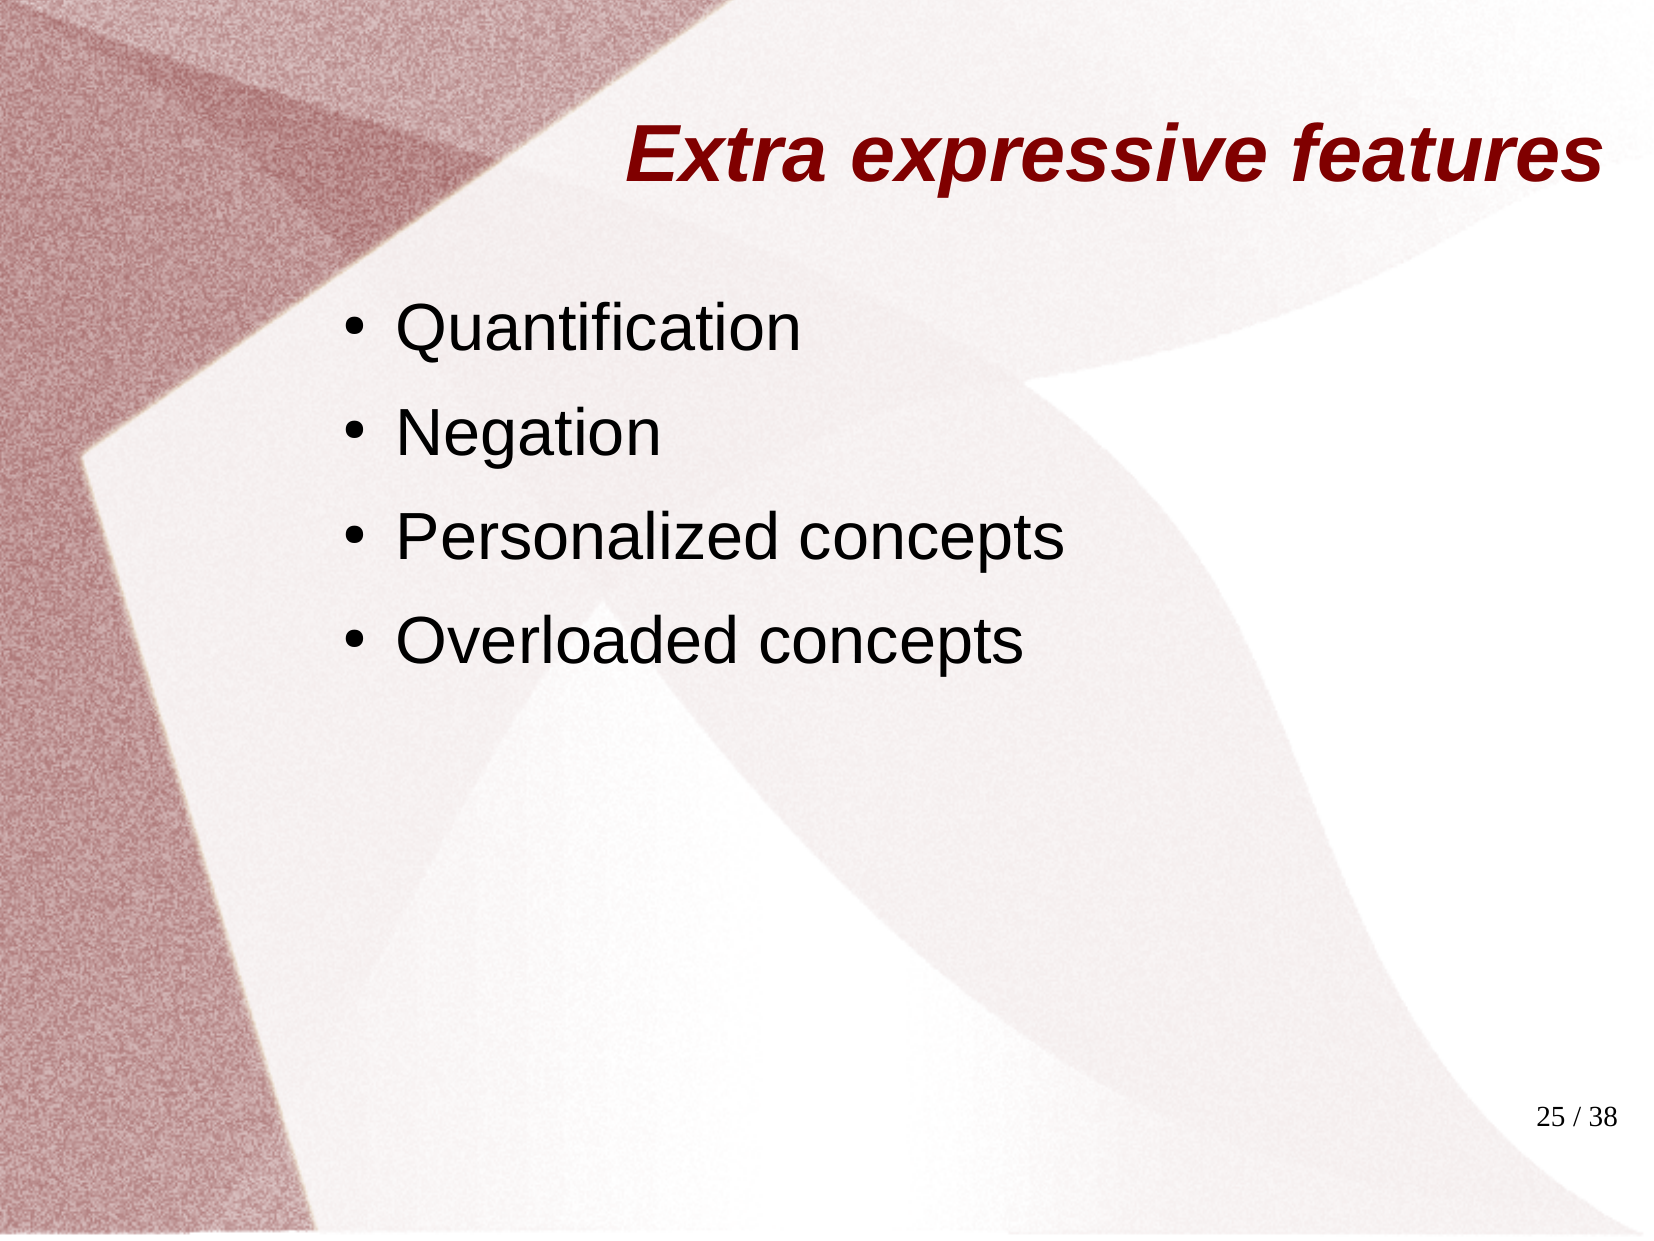

# Extra expressive features
Quantification
Negation
Personalized concepts
Overloaded concepts
25